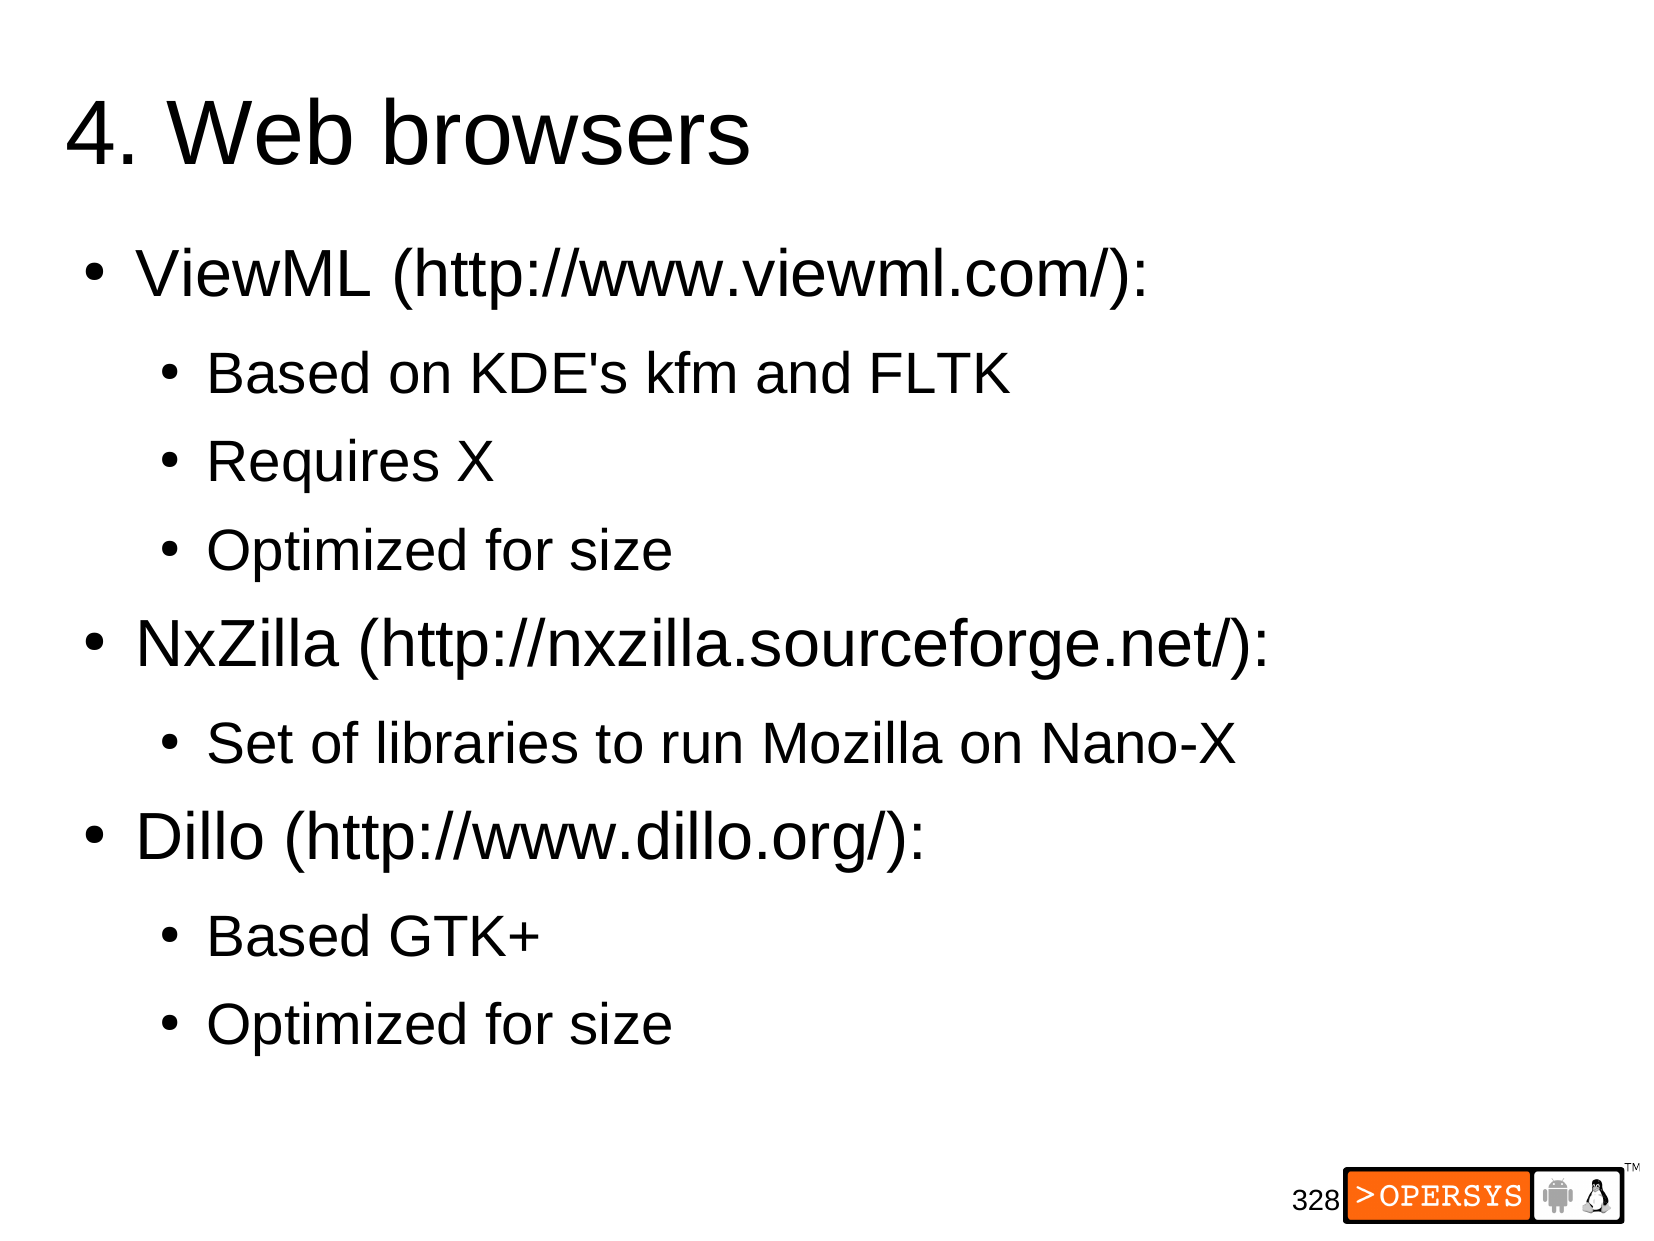

# 4. Web browsers
ViewML (http://www.viewml.com/):
Based on KDE's kfm and FLTK
Requires X
Optimized for size
NxZilla (http://nxzilla.sourceforge.net/):
Set of libraries to run Mozilla on Nano-X
Dillo (http://www.dillo.org/):
Based GTK+
Optimized for size